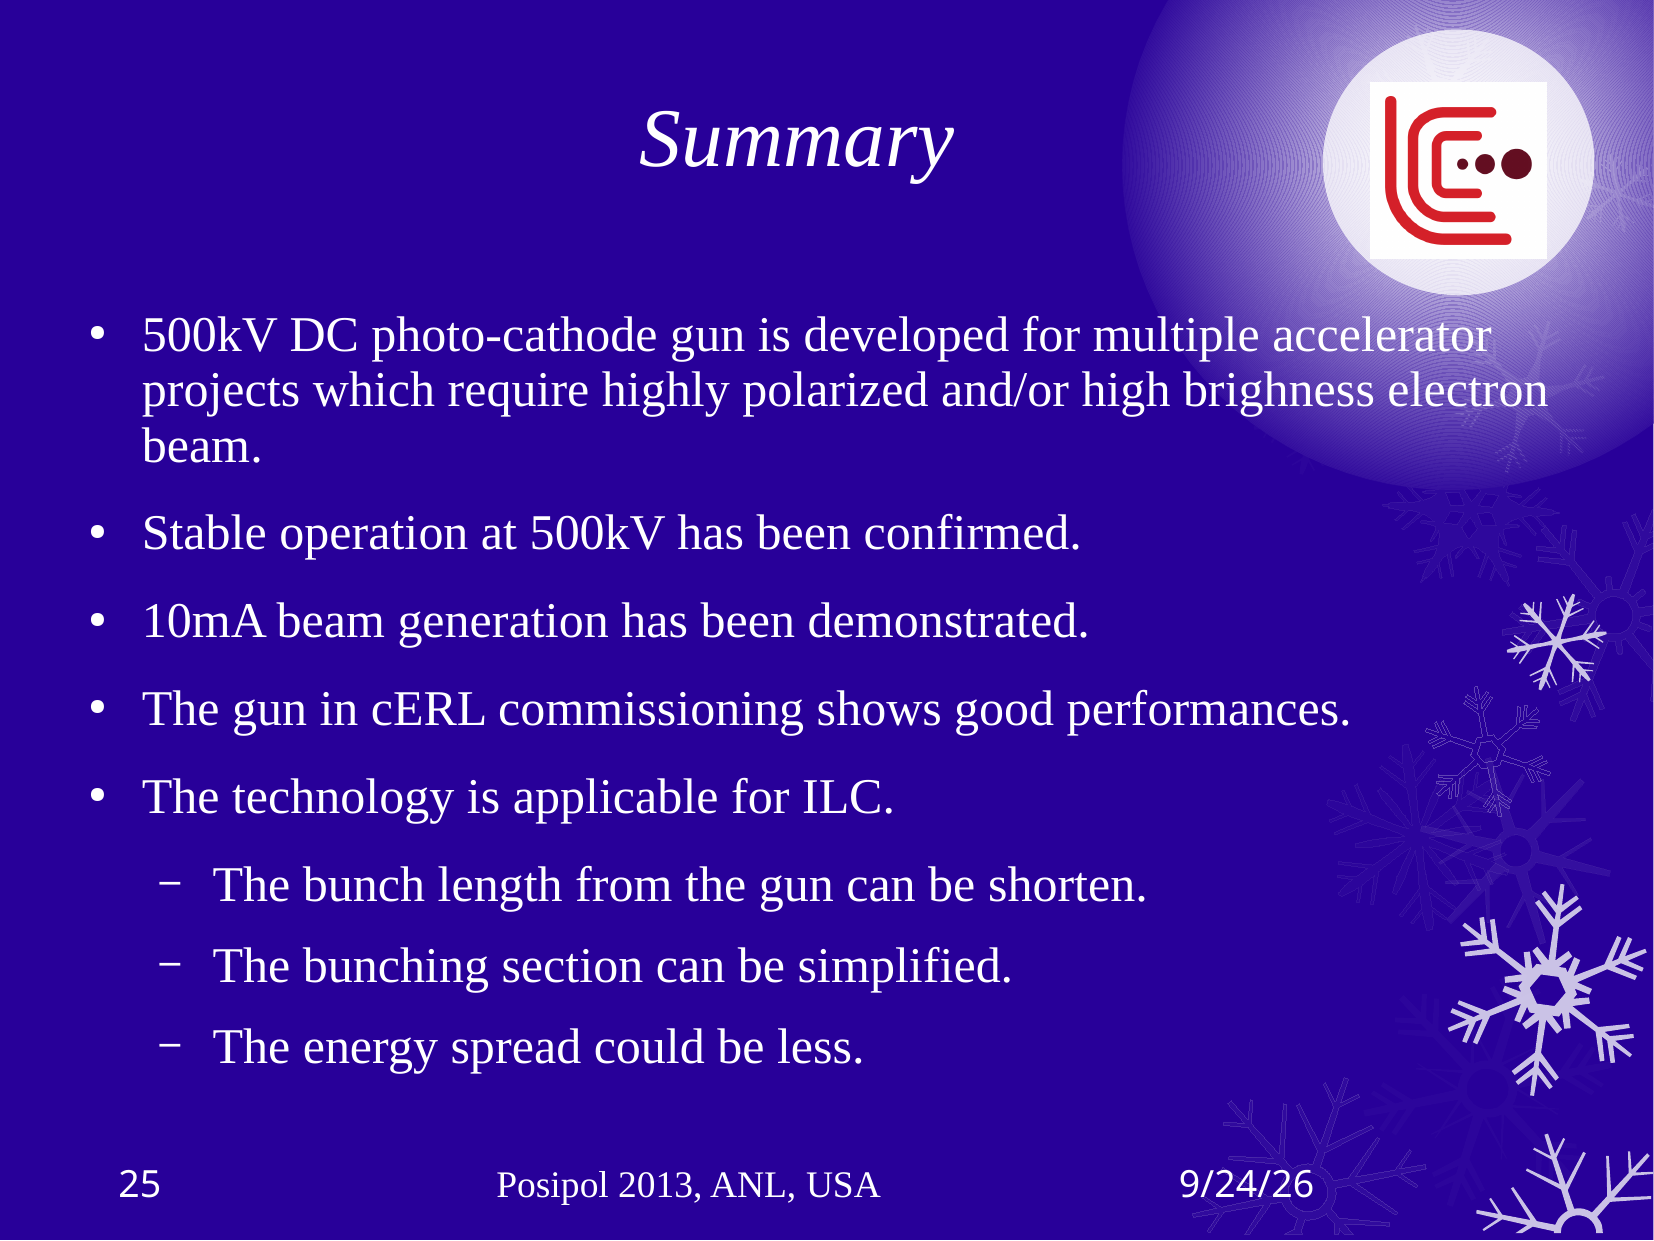

# Summary
500kV DC photo-cathode gun is developed for multiple accelerator projects which require highly polarized and/or high brighness electron beam.
Stable operation at 500kV has been confirmed.
10mA beam generation has been demonstrated.
The gun in cERL commissioning shows good performances.
The technology is applicable for ILC.
The bunch length from the gun can be shorten.
The bunching section can be simplified.
The energy spread could be less.
25
2010/8/11